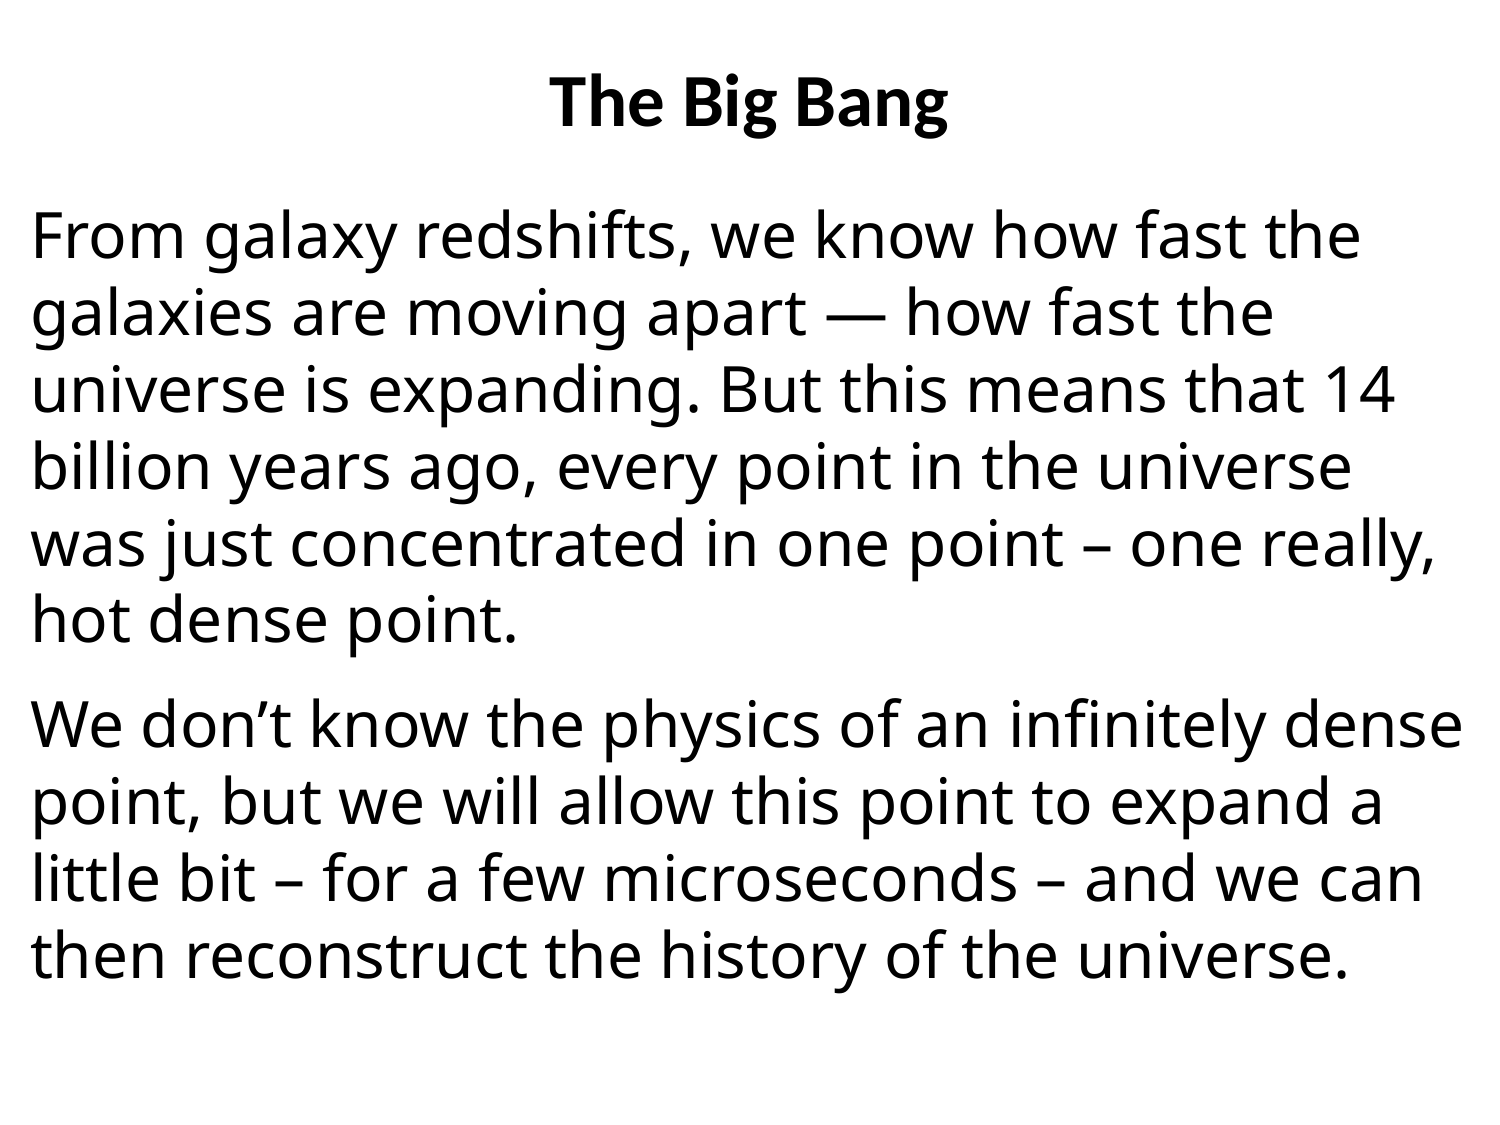

# The Big Bang
From galaxy redshifts, we know how fast the galaxies are moving apart — how fast the universe is expanding. But this means that 14 billion years ago, every point in the universe was just concentrated in one point – one really, hot dense point.
We don’t know the physics of an infinitely dense point, but we will allow this point to expand a little bit – for a few microseconds – and we can then reconstruct the history of the universe.